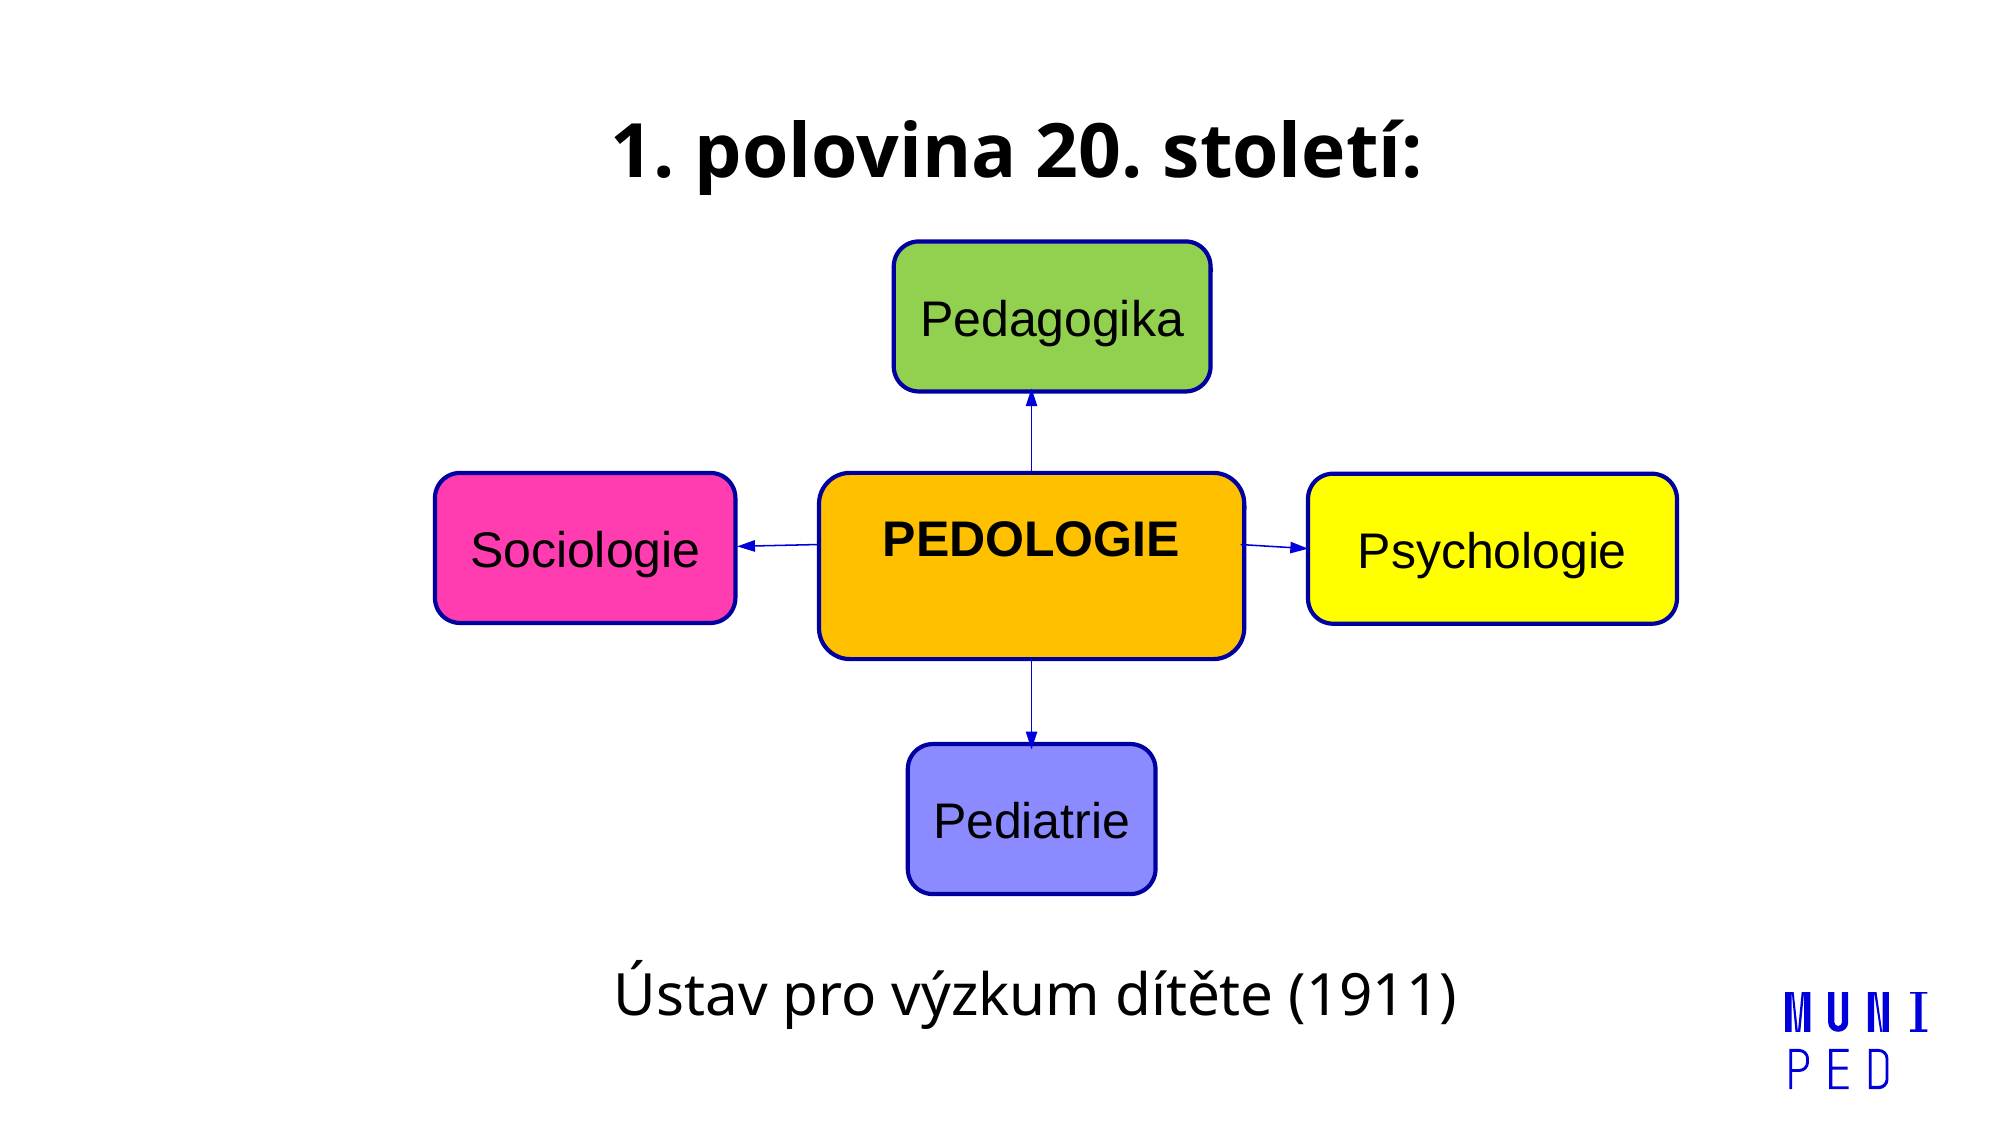

1. polovina 20. století:
Pedagogika
Sociologie
PEDOLOGIE
Psychologie
Pediatrie
Ústav pro výzkum dítěte (1911)